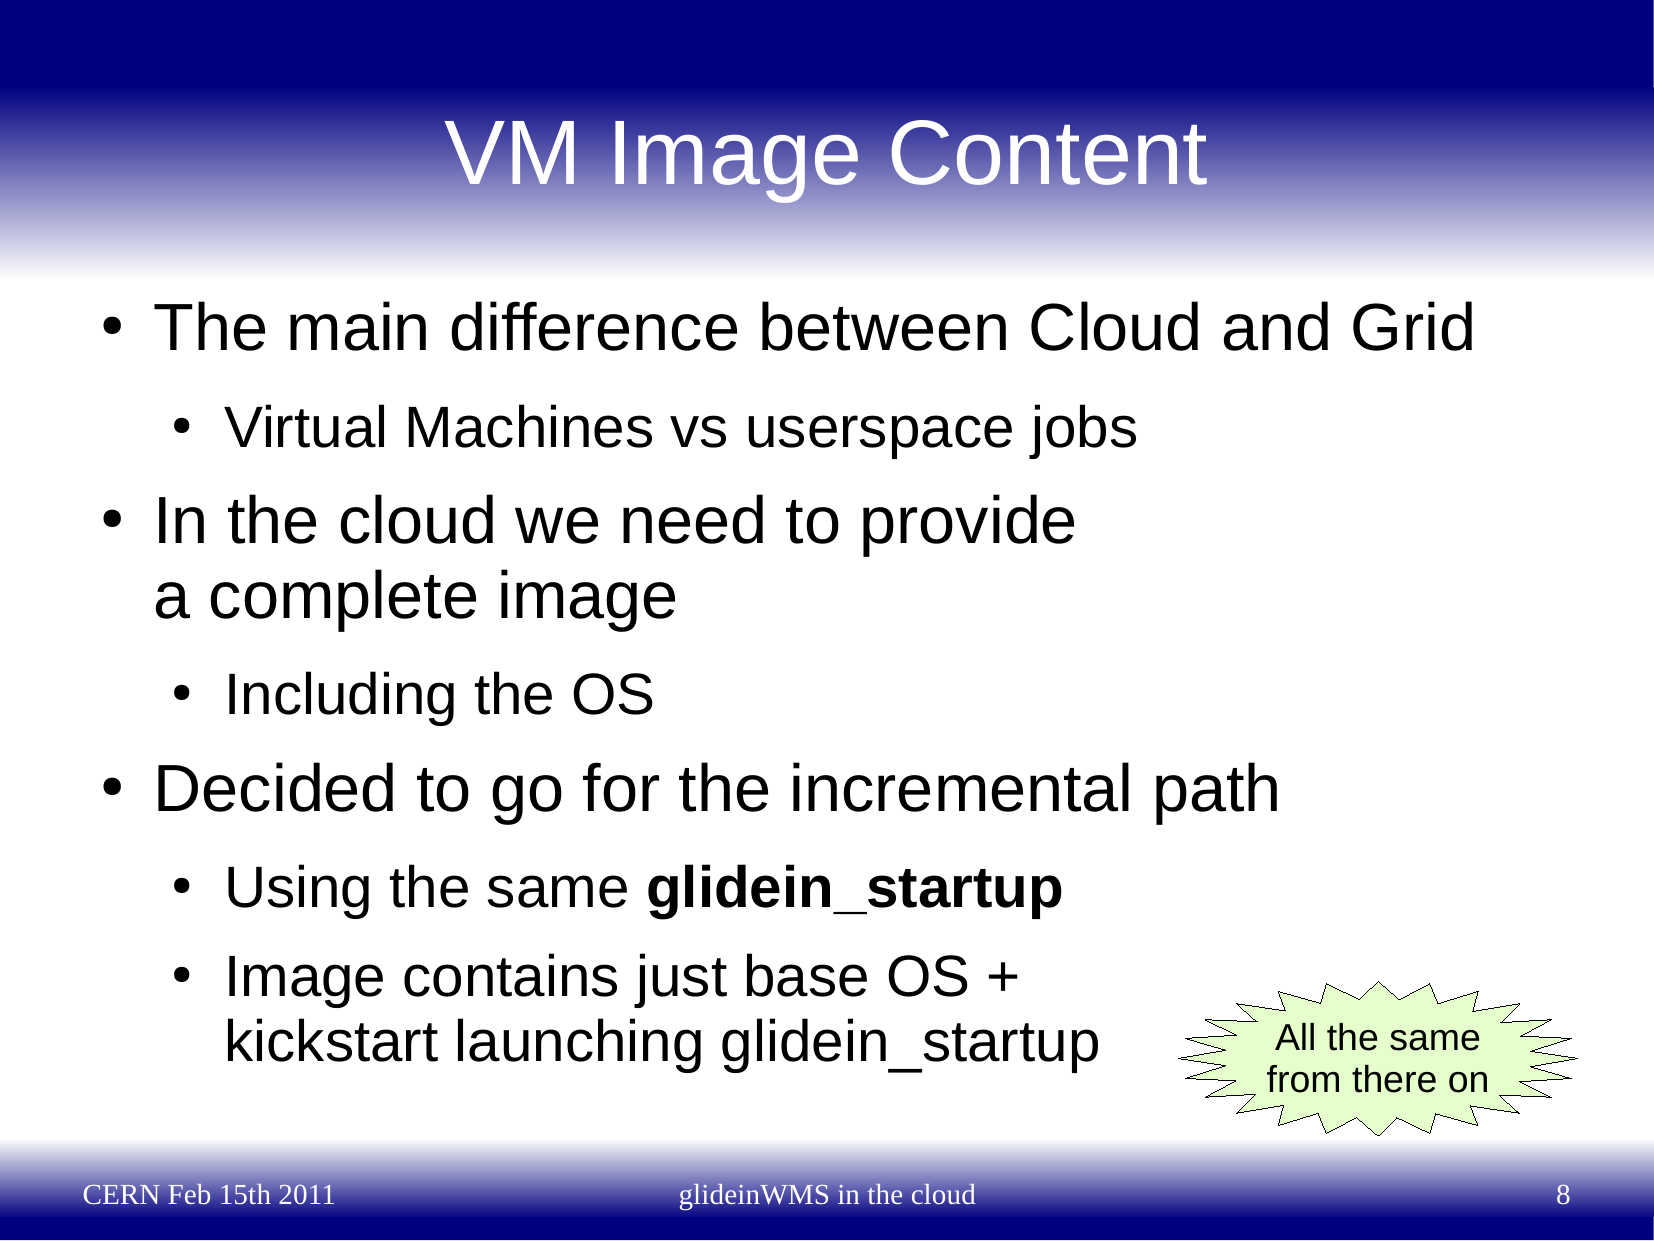

# VM Image Content
The main difference between Cloud and Grid
Virtual Machines vs userspace jobs
In the cloud we need to provide
a complete image
Including the OS
Decided to go for the incremental path
Using the same glidein_startup
Image contains just base OS +
kickstart launching glidein_startup
All the same
from there on
CERN Feb 15th 2011
glideinWMS in the cloud
8